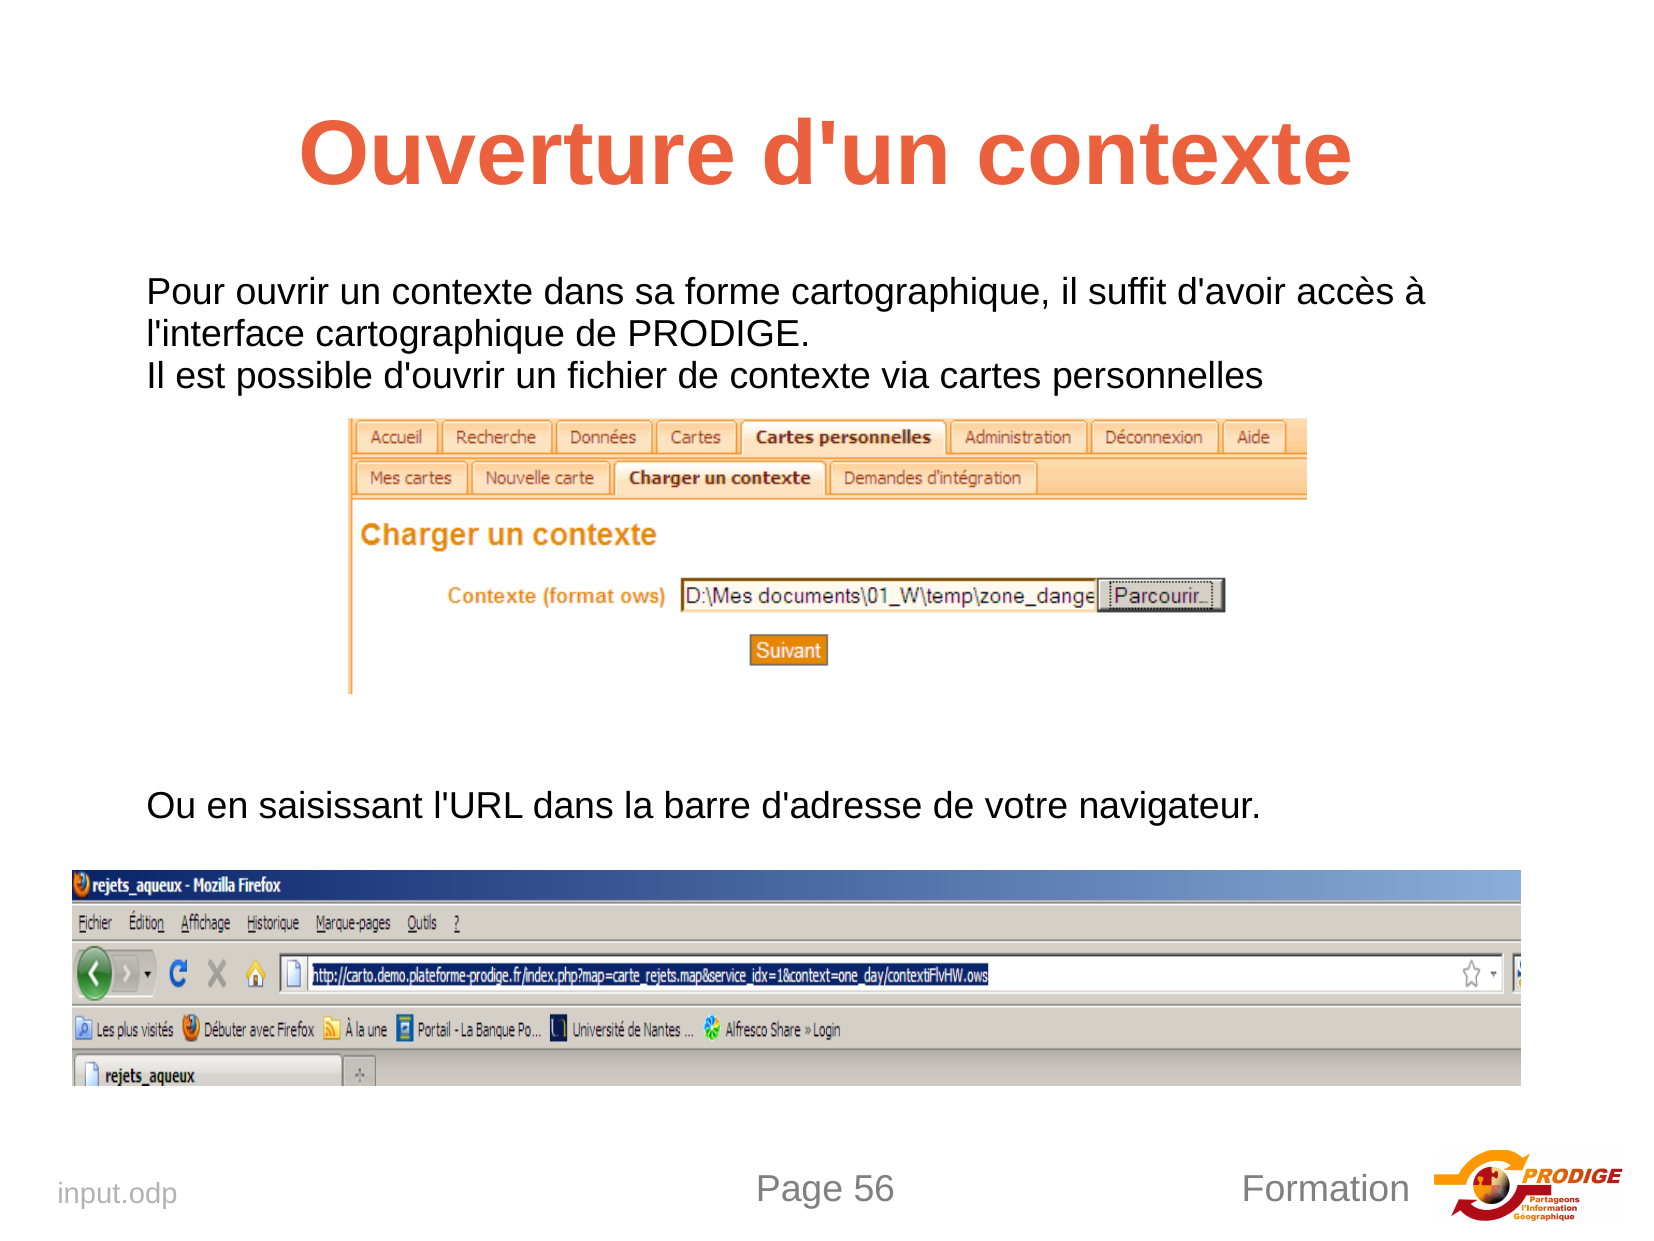

# Ouverture d'un contexte
Pour ouvrir un contexte dans sa forme cartographique, il suffit d'avoir accès à
l'interface cartographique de PRODIGE.
Il est possible d'ouvrir un fichier de contexte via cartes personnelles
Ou en saisissant l'URL dans la barre d'adresse de votre navigateur.